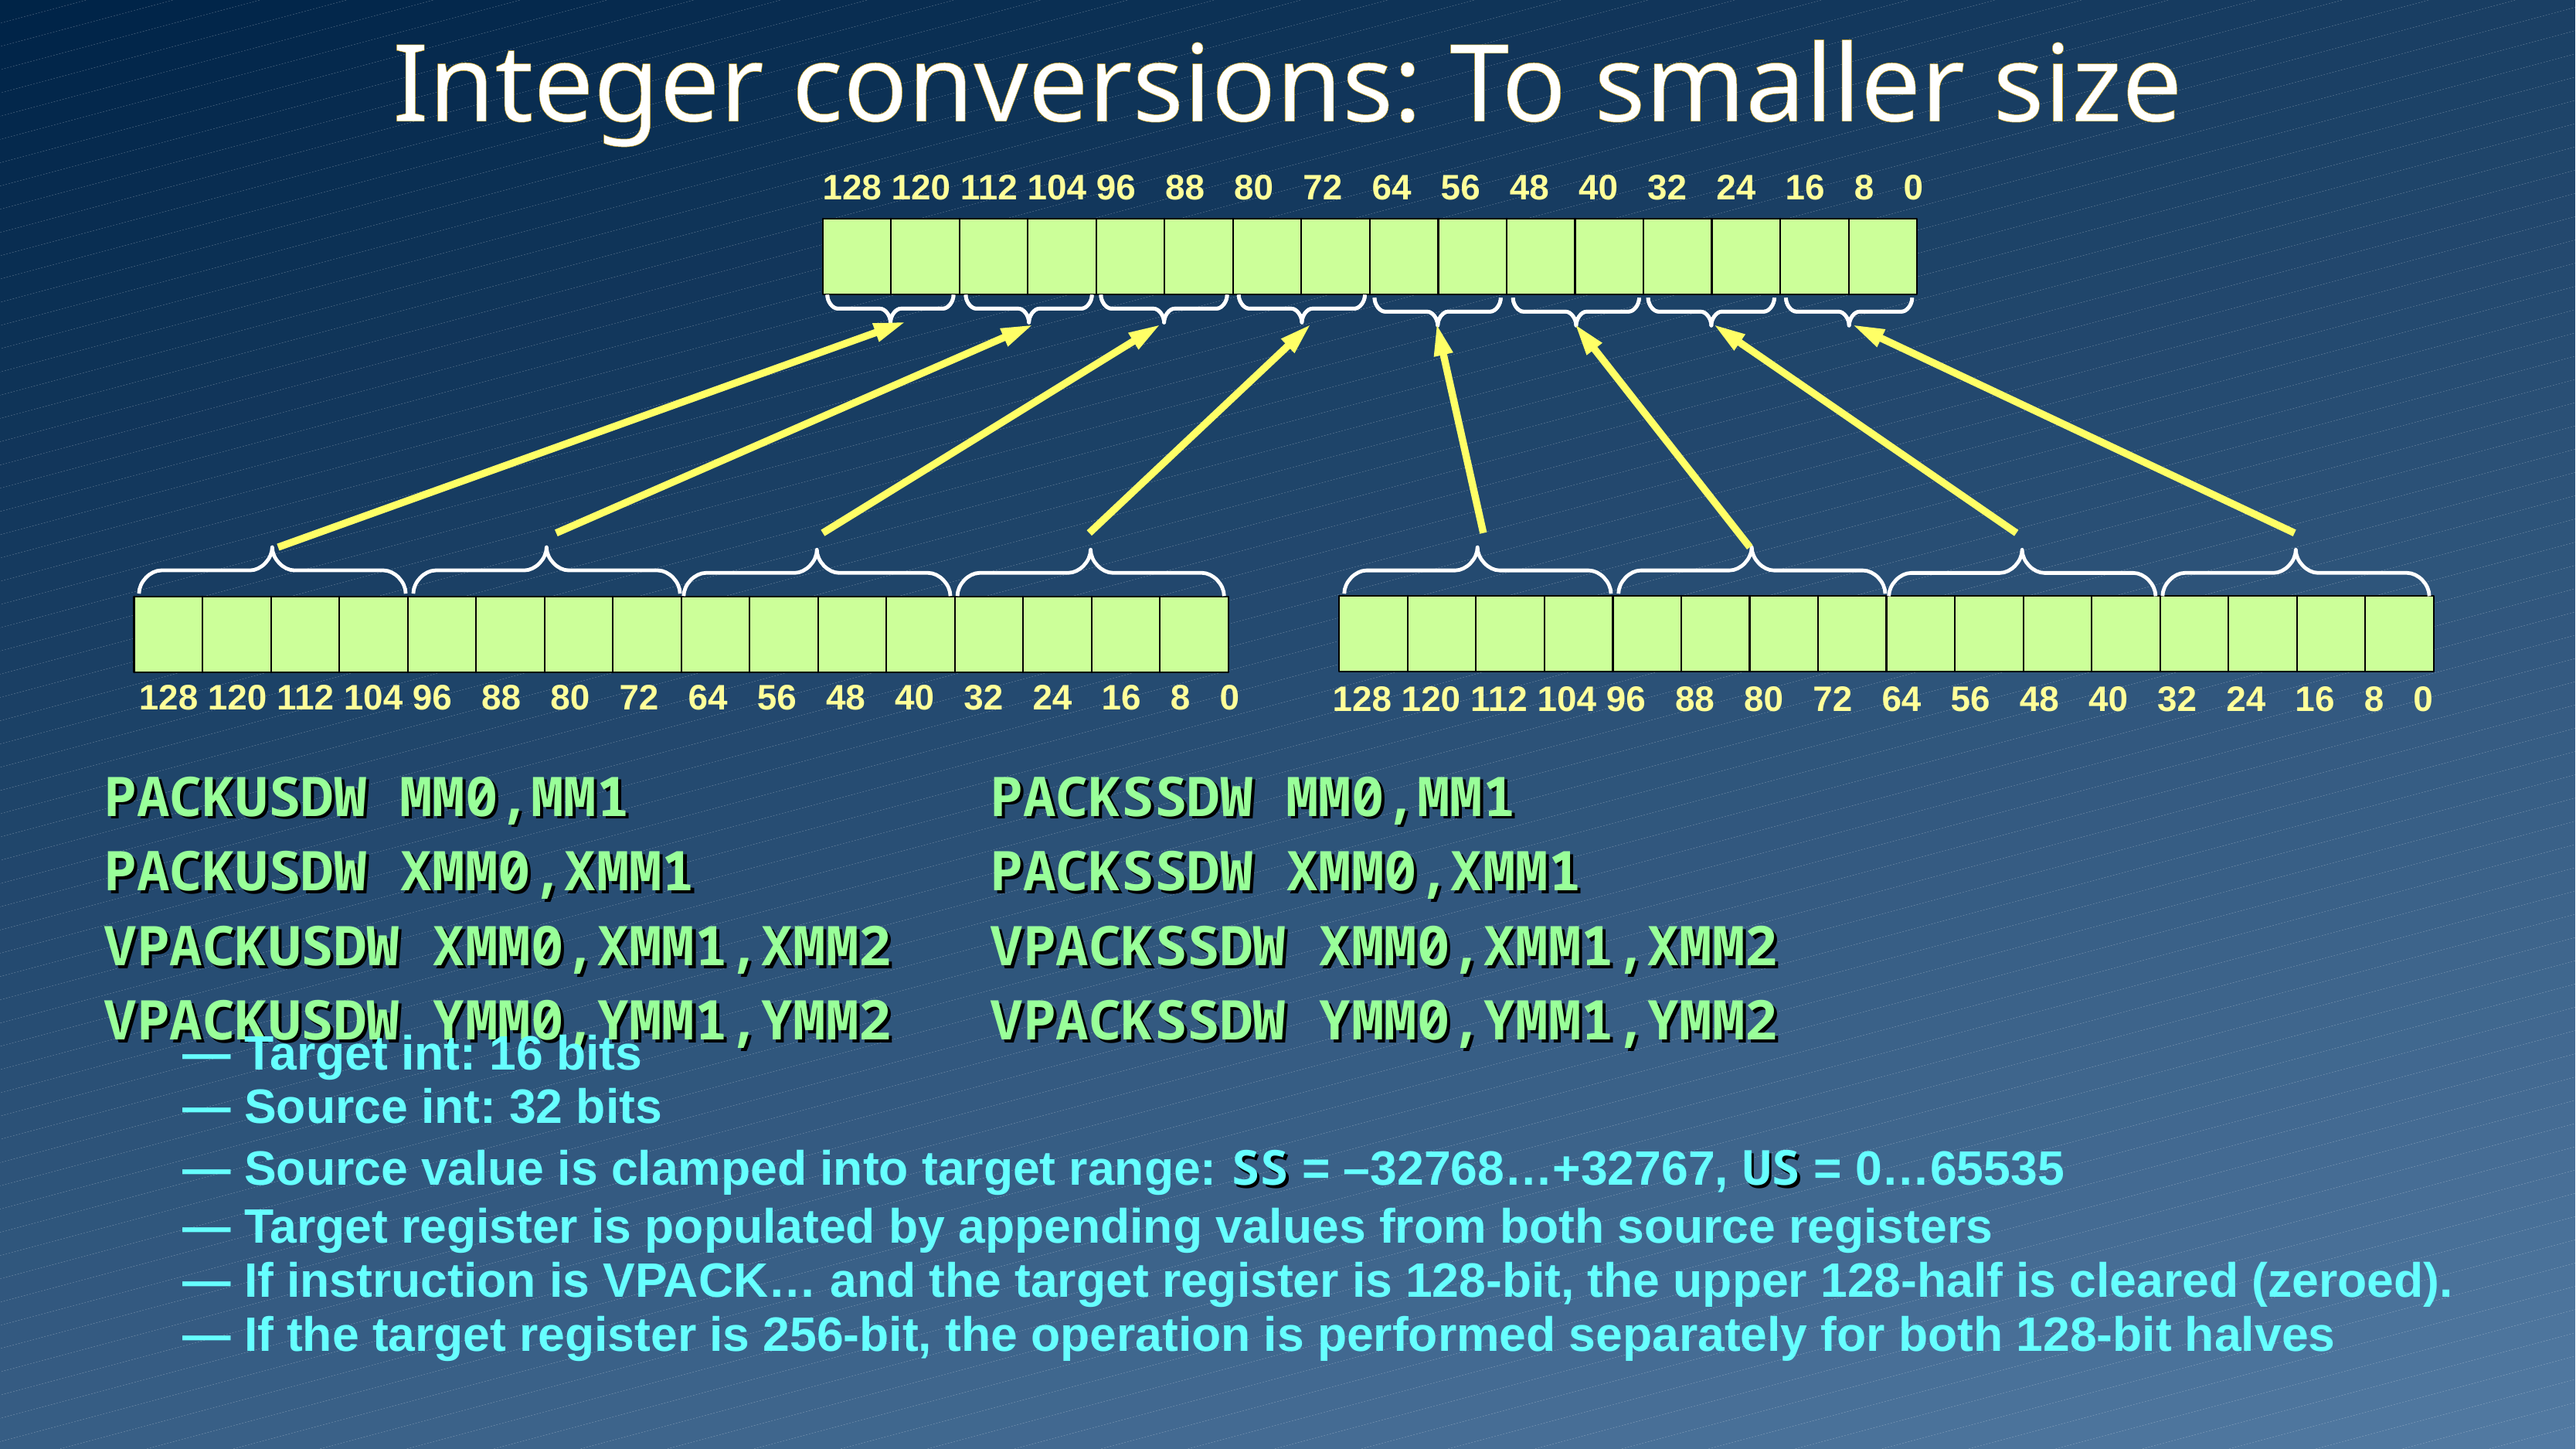

# Integer conversions: To smaller size
128 120 112 104 96 88 80 72 64 56 48 40 32 24 16 8 0
128 120 112 104 96 88 80 72 64 56 48 40 32 24 16 8 0
128 120 112 104 96 88 80 72 64 56 48 40 32 24 16 8 0
PACKUSDW MM0,MM1 PACKSSDW MM0,MM1
PACKUSDW XMM0,XMM1 PACKSSDW XMM0,XMM1
VPACKUSDW XMM0,XMM1,XMM2 VPACKSSDW XMM0,XMM1,XMM2
VPACKUSDW YMM0,YMM1,YMM2 VPACKSSDW YMM0,YMM1,YMM2
— Target int: 16 bits
— Source int: 32 bits
— Source value is clamped into target range: SS = –32768…+32767, US = 0…65535
— Target register is populated by appending values from both source registers
— If instruction is VPACK… and the target register is 128-bit, the upper 128-half is cleared (zeroed).
— If the target register is 256-bit, the operation is performed separately for both 128-bit halves